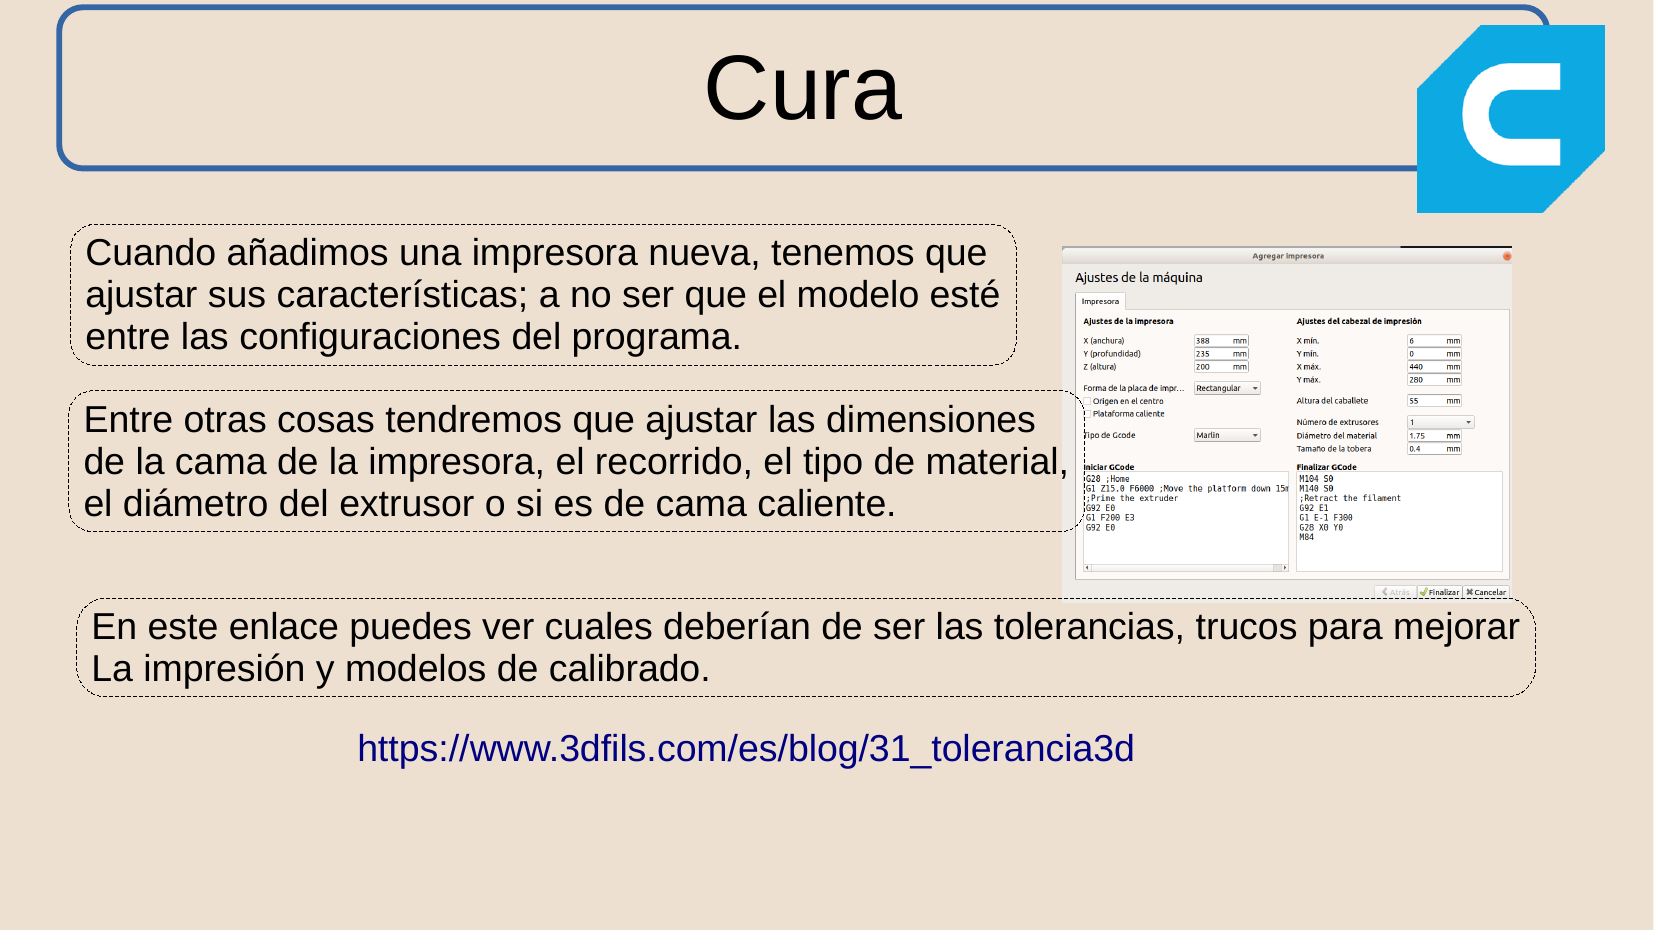

# Cura
Cuando añadimos una impresora nueva, tenemos que
ajustar sus características; a no ser que el modelo esté
entre las configuraciones del programa.
Entre otras cosas tendremos que ajustar las dimensiones
de la cama de la impresora, el recorrido, el tipo de material,
el diámetro del extrusor o si es de cama caliente.
En este enlace puedes ver cuales deberían de ser las tolerancias, trucos para mejorar
La impresión y modelos de calibrado.
https://www.3dfils.com/es/blog/31_tolerancia3d